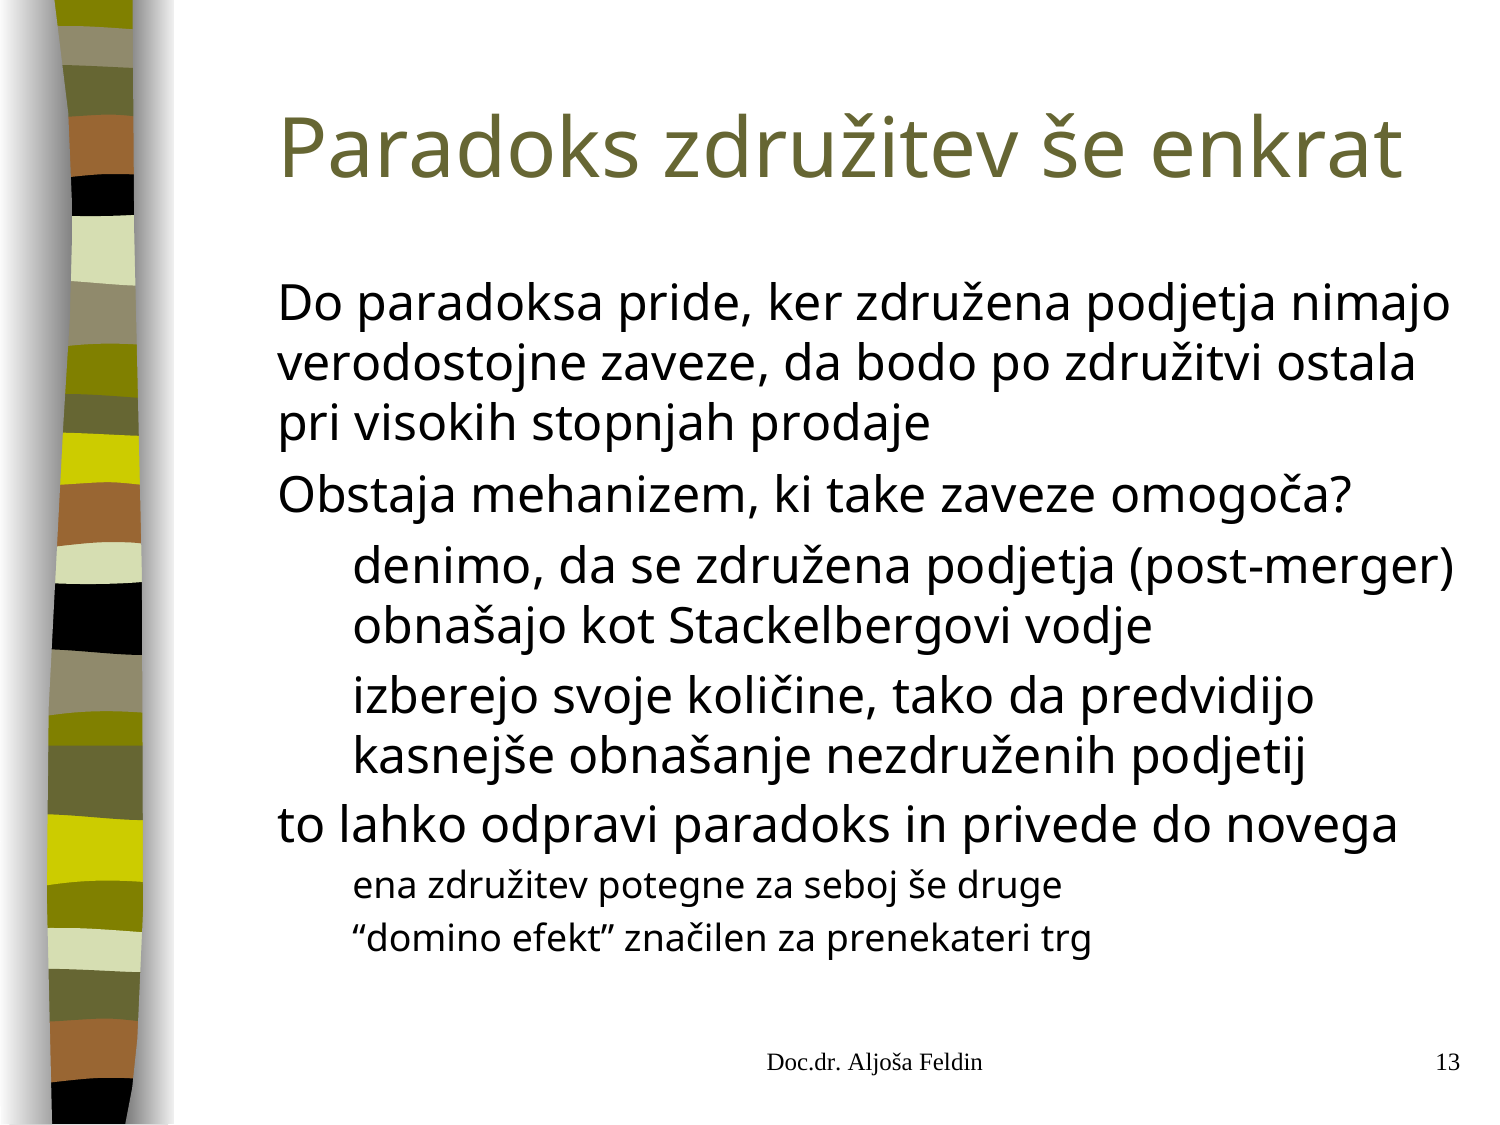

Paradoks združitev še enkrat
Do paradoksa pride, ker združena podjetja nimajo verodostojne zaveze, da bodo po združitvi ostala pri visokih stopnjah prodaje
Obstaja mehanizem, ki take zaveze omogoča?
denimo, da se združena podjetja (post-merger) obnašajo kot Stackelbergovi vodje
izberejo svoje količine, tako da predvidijo kasnejše obnašanje nezdruženih podjetij
to lahko odpravi paradoks in privede do novega
ena združitev potegne za seboj še druge
“domino efekt” značilen za prenekateri trg
Doc.dr. Aljoša Feldin